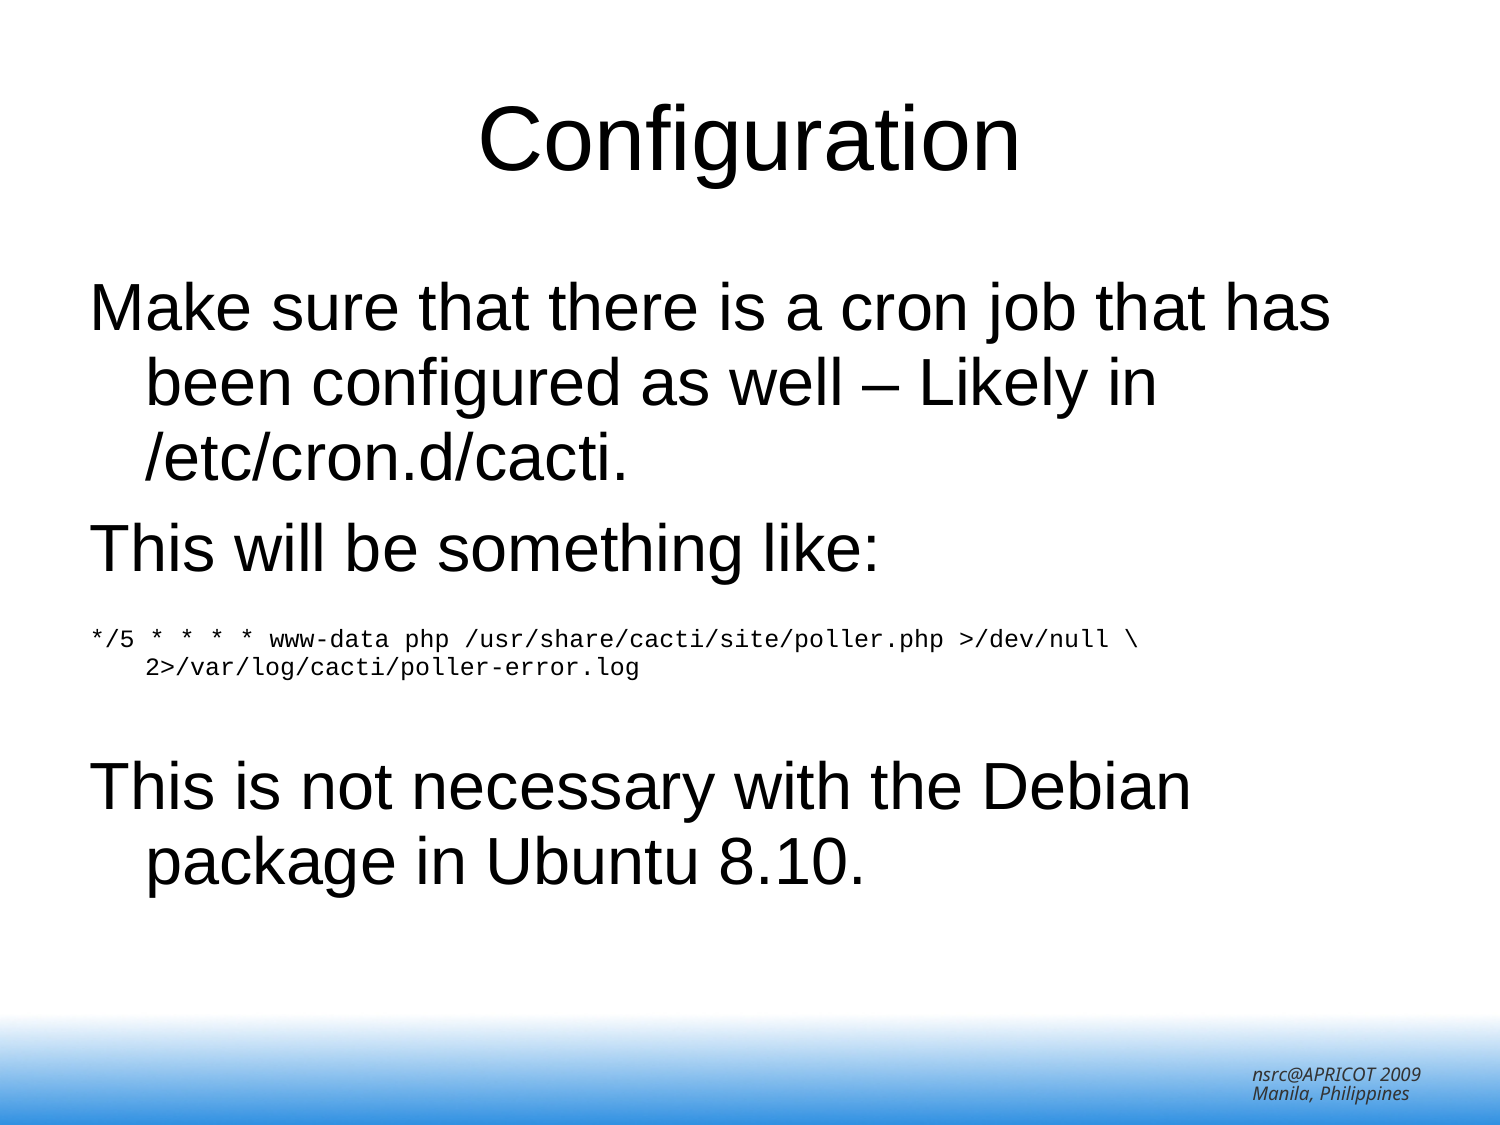

# Configuration
Make sure that there is a cron job that has been configured as well – Likely in /etc/cron.d/cacti.
This will be something like:
*/5 * * * * www-data php /usr/share/cacti/site/poller.php >/dev/null \ 2>/var/log/cacti/poller-error.log
This is not necessary with the Debian package in Ubuntu 8.10.